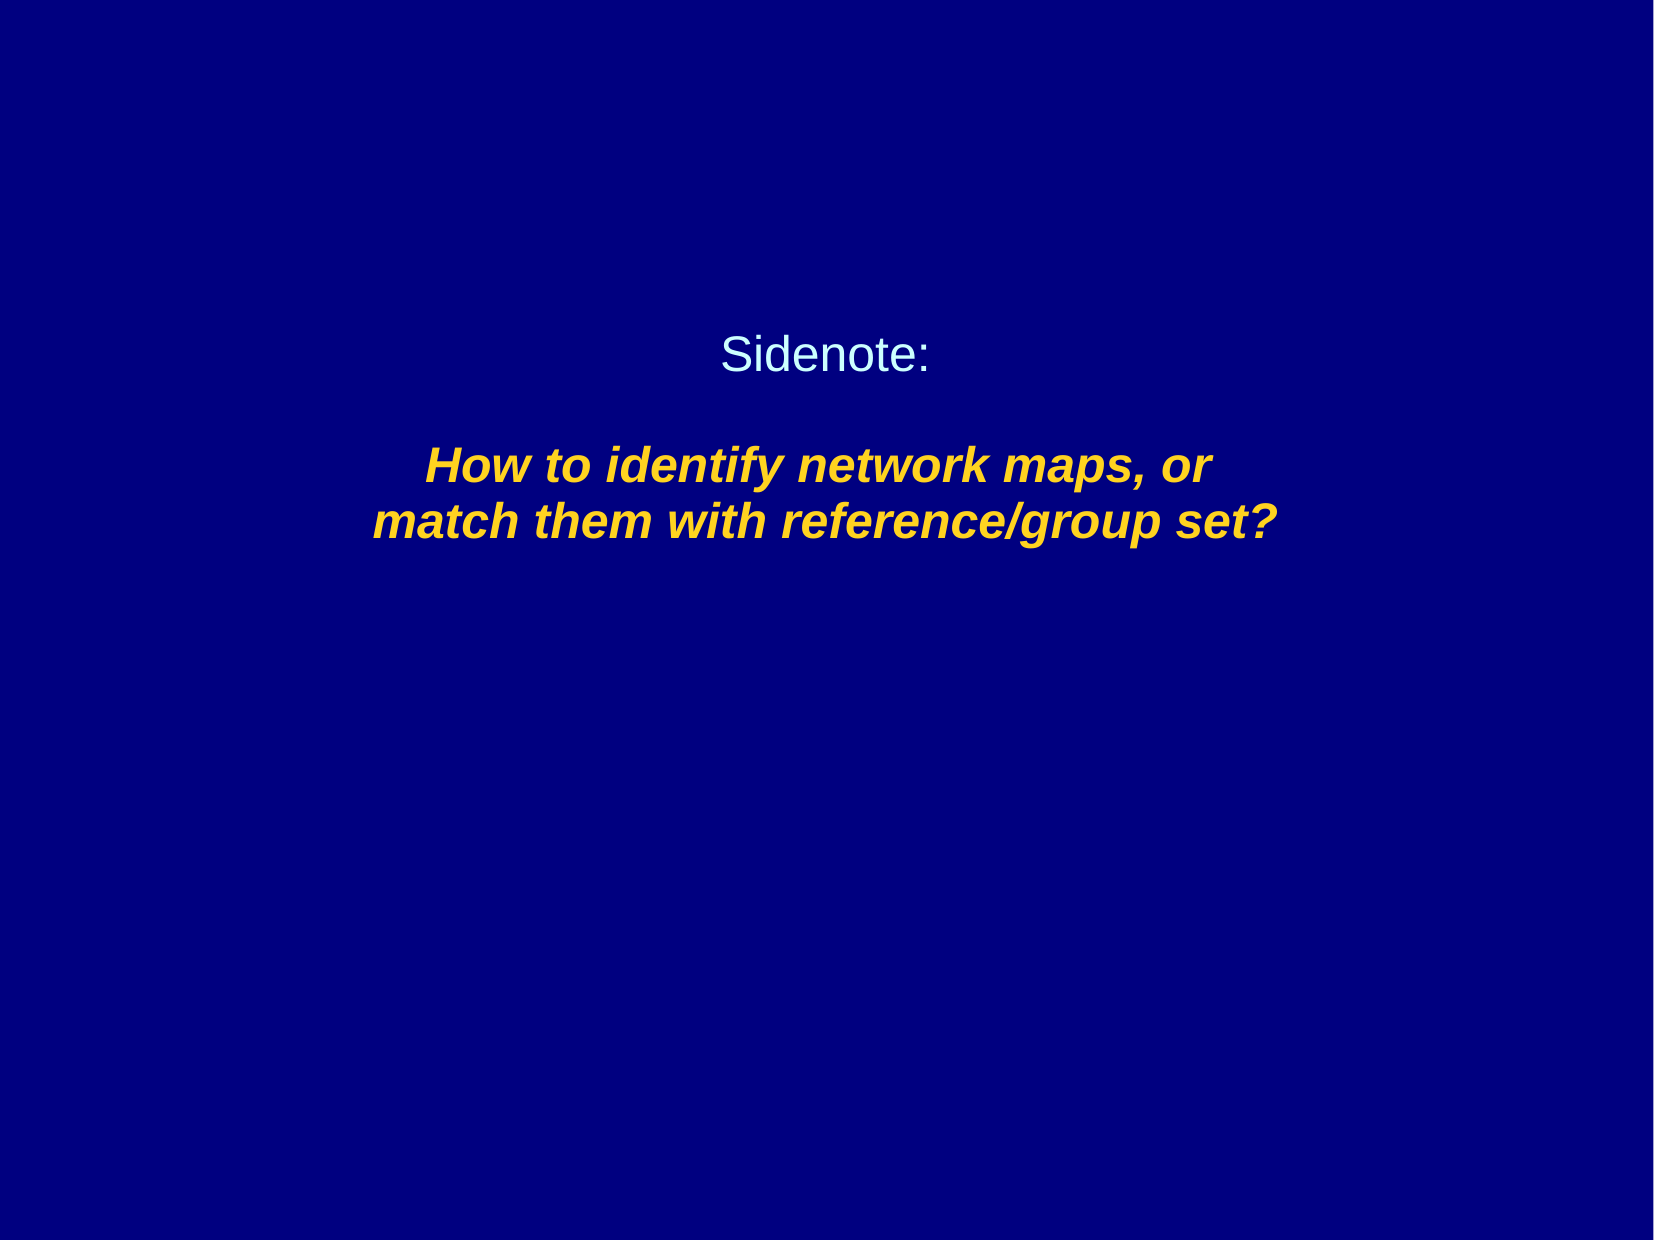

Sidenote:
How to identify network maps, or
match them with reference/group set?